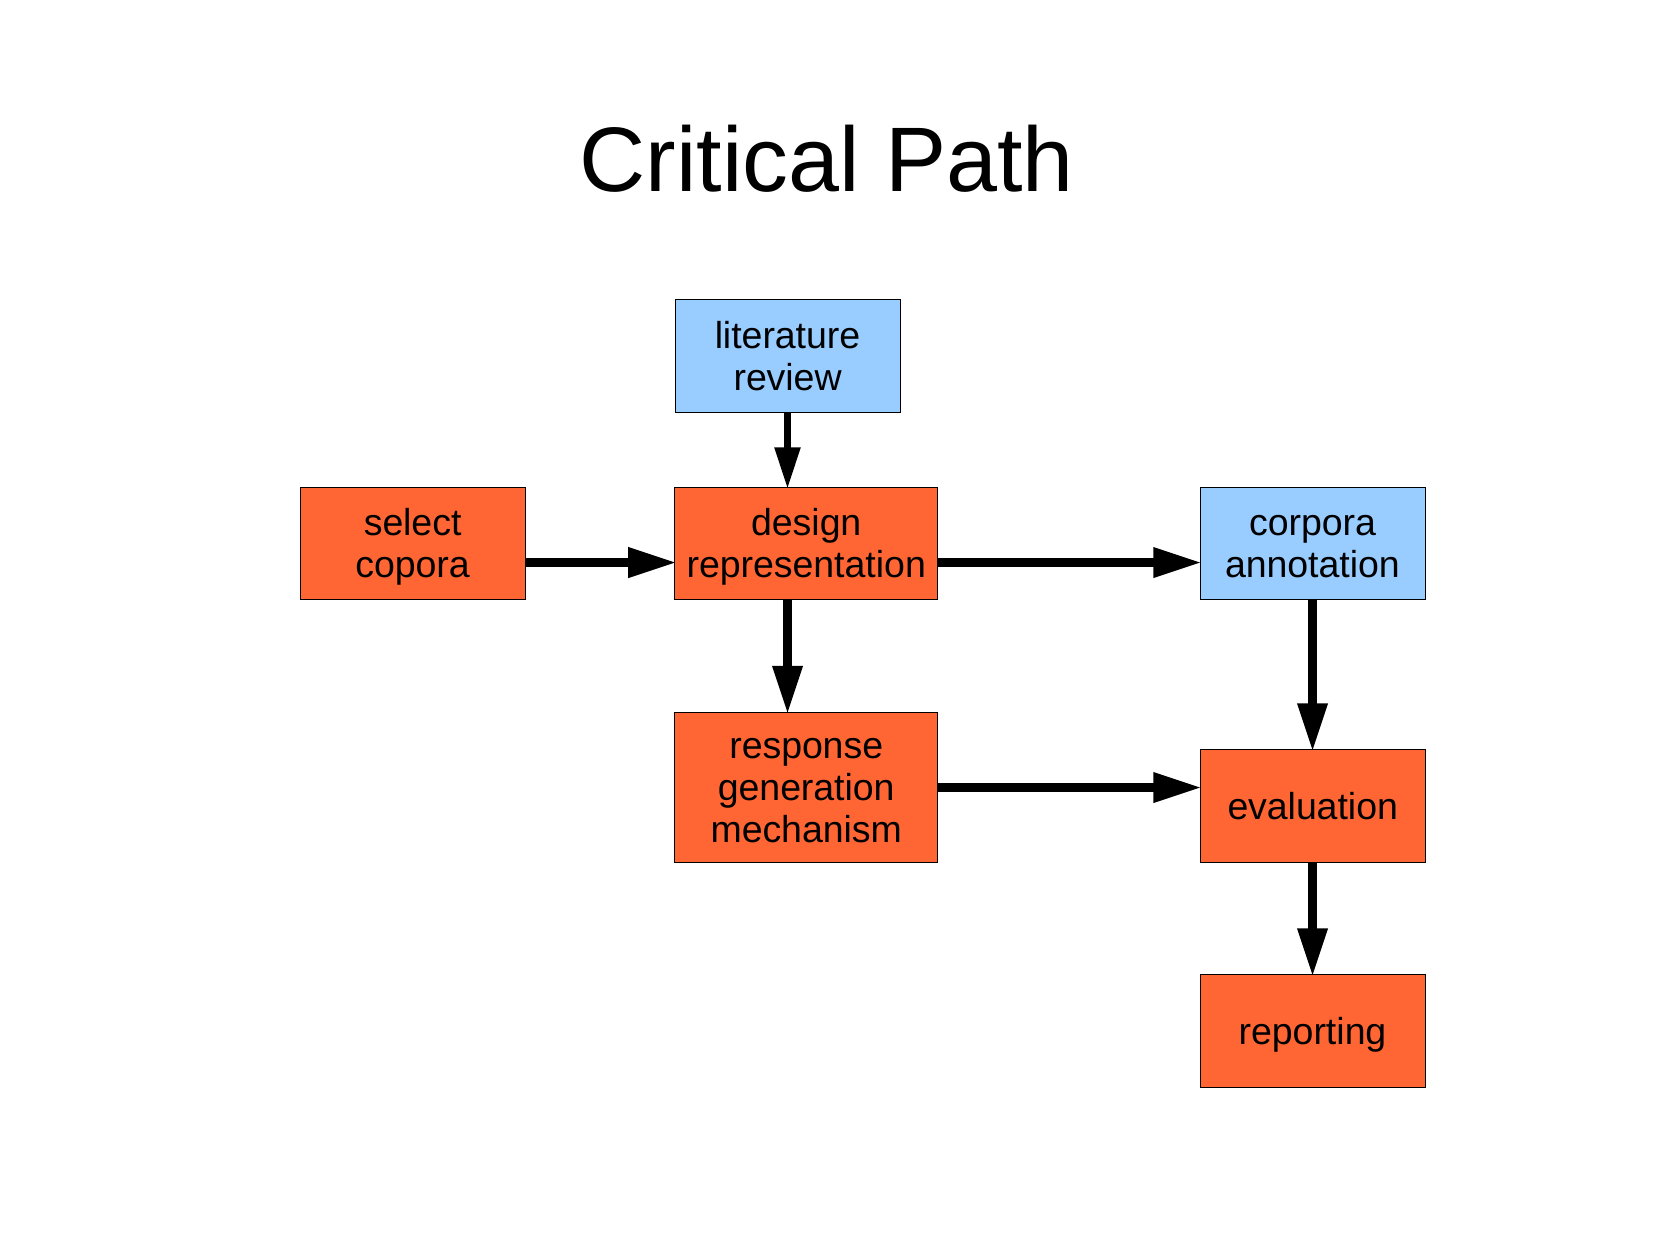

# Critical Path
literature
review
select
copora
design
representation
corpora
annotation
response
generation
mechanism
evaluation
reporting